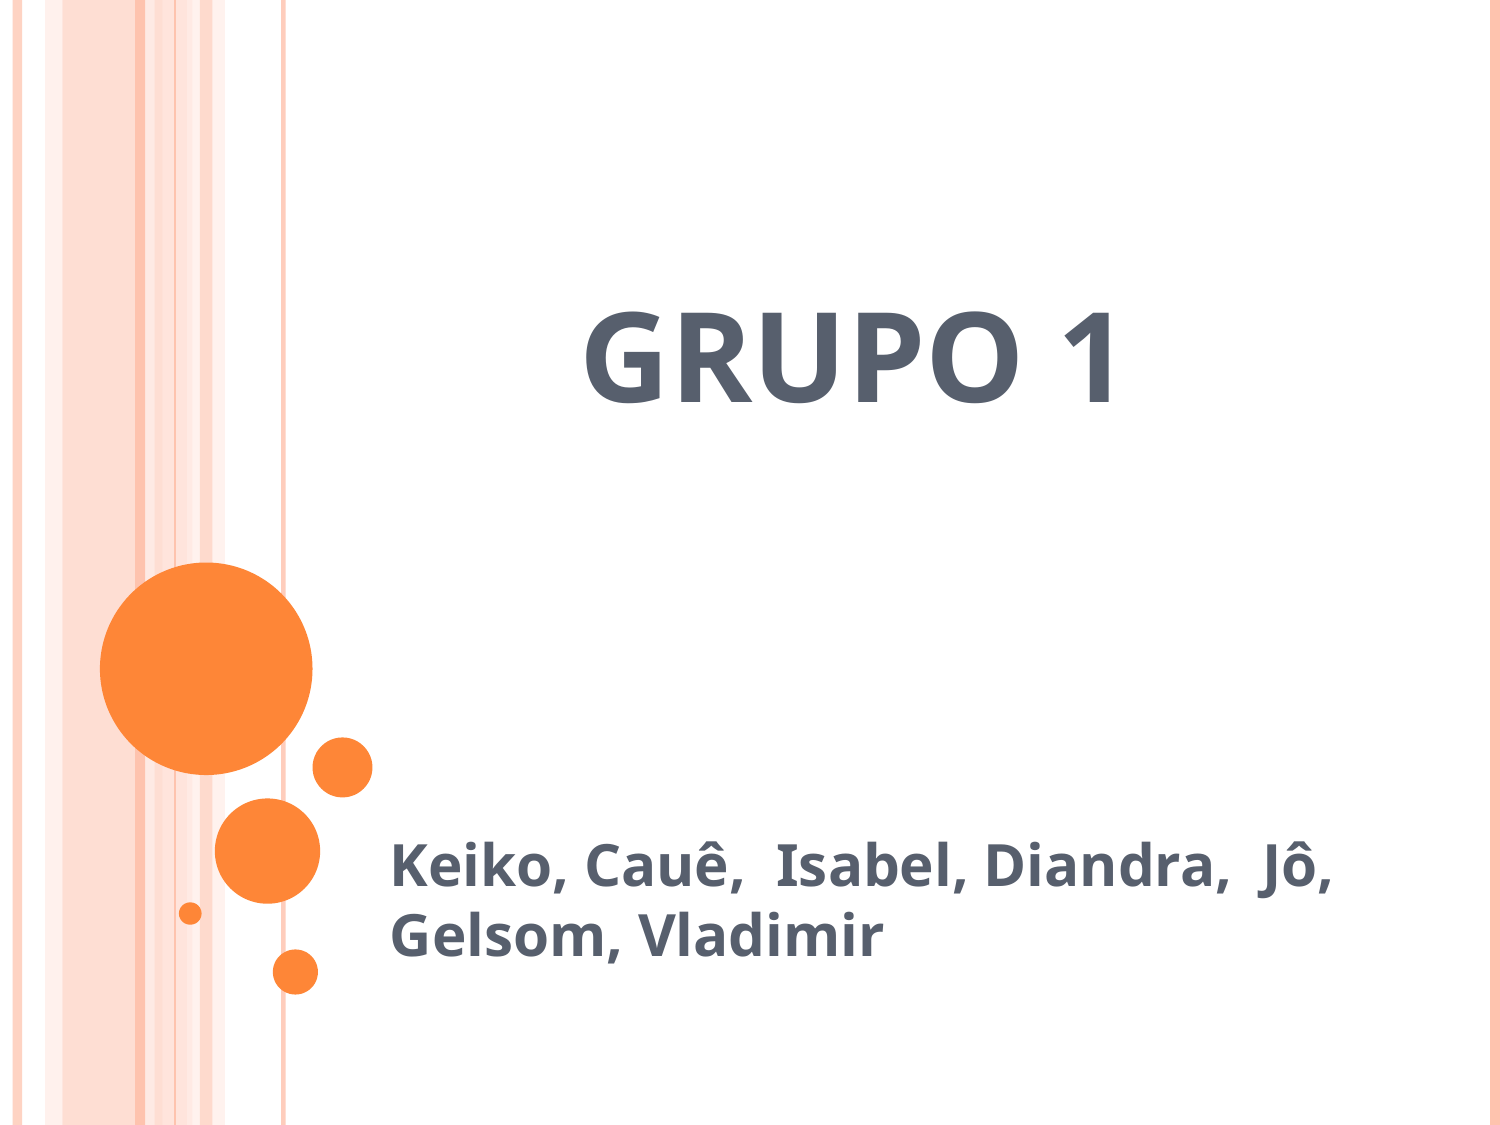

# GRUPO 1
Keiko, Cauê, Isabel, Diandra, Jô, Gelsom, Vladimir